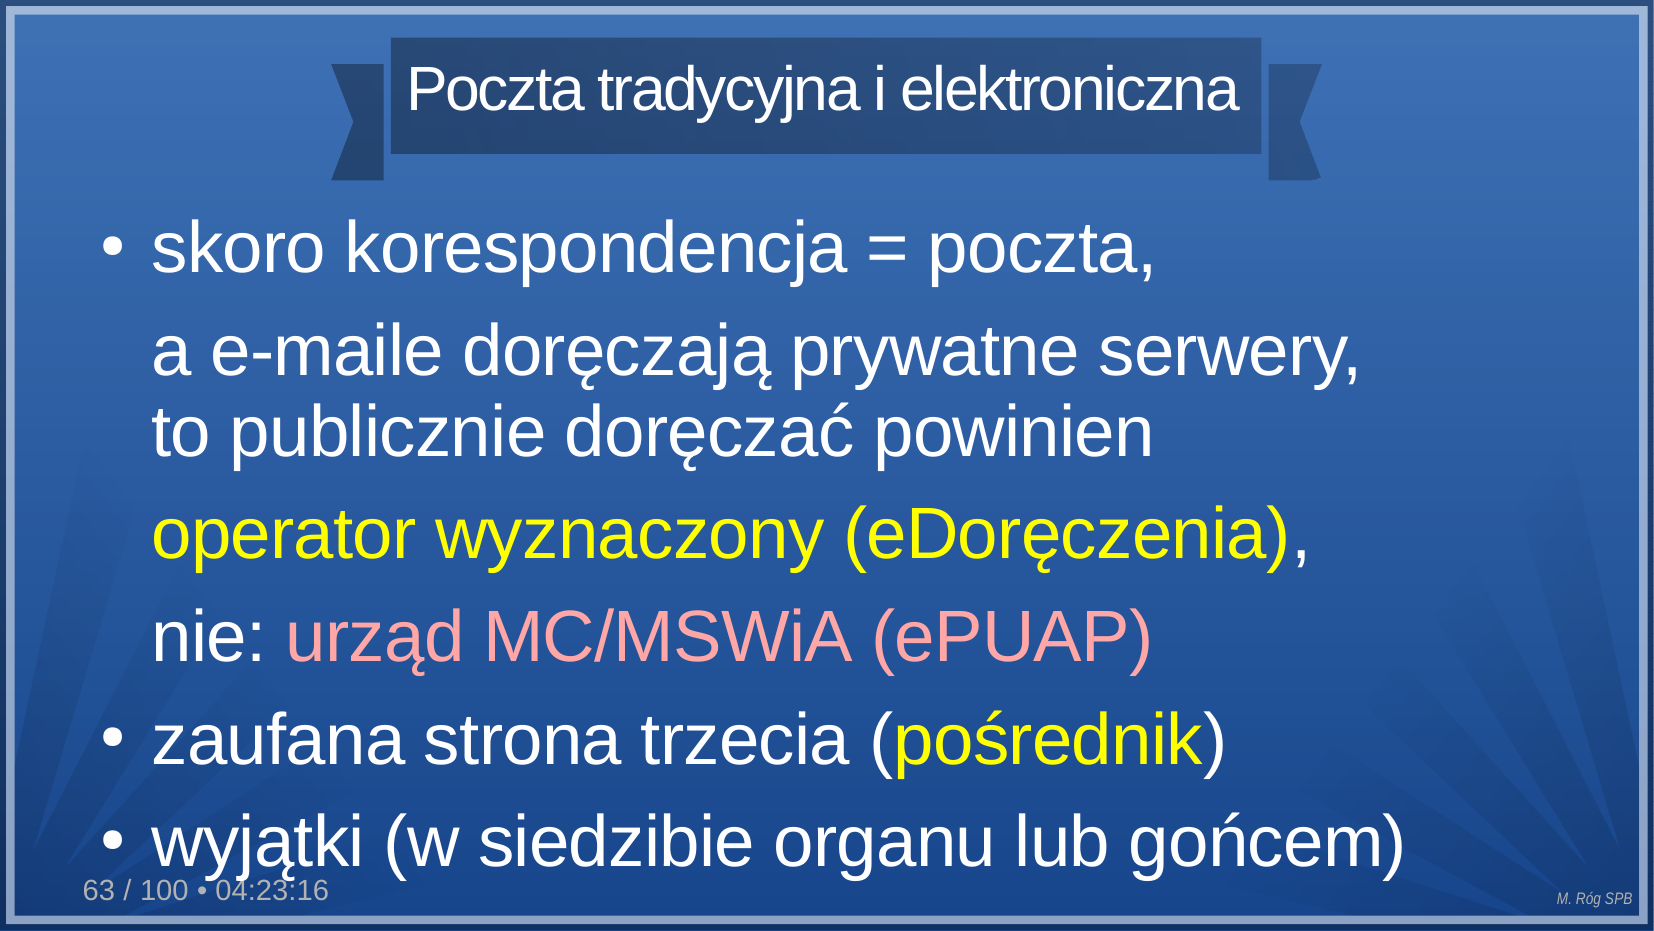

Poczta tradycyjna i elektroniczna
# skoro korespondencja = poczta,
a e-maile doręczają prywatne serwery, to publicznie doręczać powinien
operator wyznaczony (eDoręczenia),
nie: urząd MC/MSWiA (ePUAP)
zaufana strona trzecia (pośrednik)
wyjątki (w siedzibie organu lub gońcem)